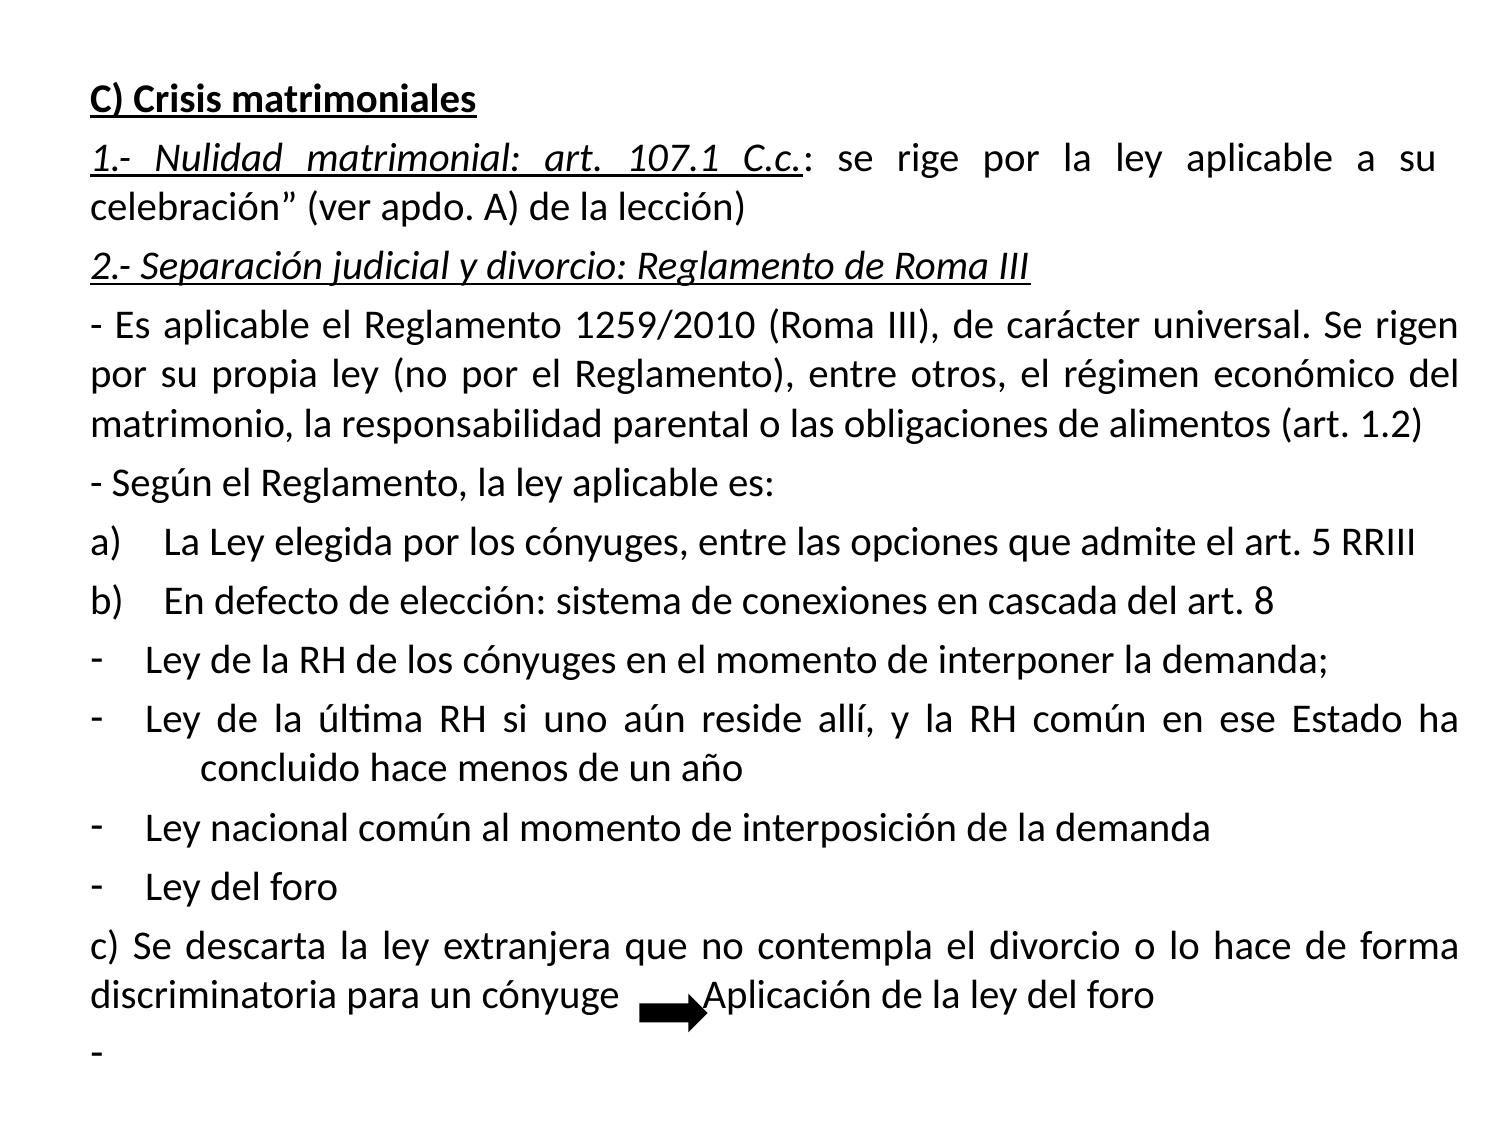

# C) Crisis matrimoniales
1.- Nulidad matrimonial: art. 107.1 C.c.: se rige por la ley aplicable a su celebración” (ver apdo. A) de la lección)
2.- Separación judicial y divorcio: Reglamento de Roma III
- Es aplicable el Reglamento 1259/2010 (Roma III), de carácter universal. Se rigen por su propia ley (no por el Reglamento), entre otros, el régimen económico del matrimonio, la responsabilidad parental o las obligaciones de alimentos (art. 1.2)
- Según el Reglamento, la ley aplicable es:
La Ley elegida por los cónyuges, entre las opciones que admite el art. 5 RRIII
En defecto de elección: sistema de conexiones en cascada del art. 8
Ley de la RH de los cónyuges en el momento de interponer la demanda;
Ley de la última RH si uno aún reside allí, y la RH común en ese Estado ha concluido hace menos de un año
Ley nacional común al momento de interposición de la demanda
Ley del foro
c) Se descarta la ley extranjera que no contempla el divorcio o lo hace de forma discriminatoria para un cónyuge Aplicación de la ley del foro